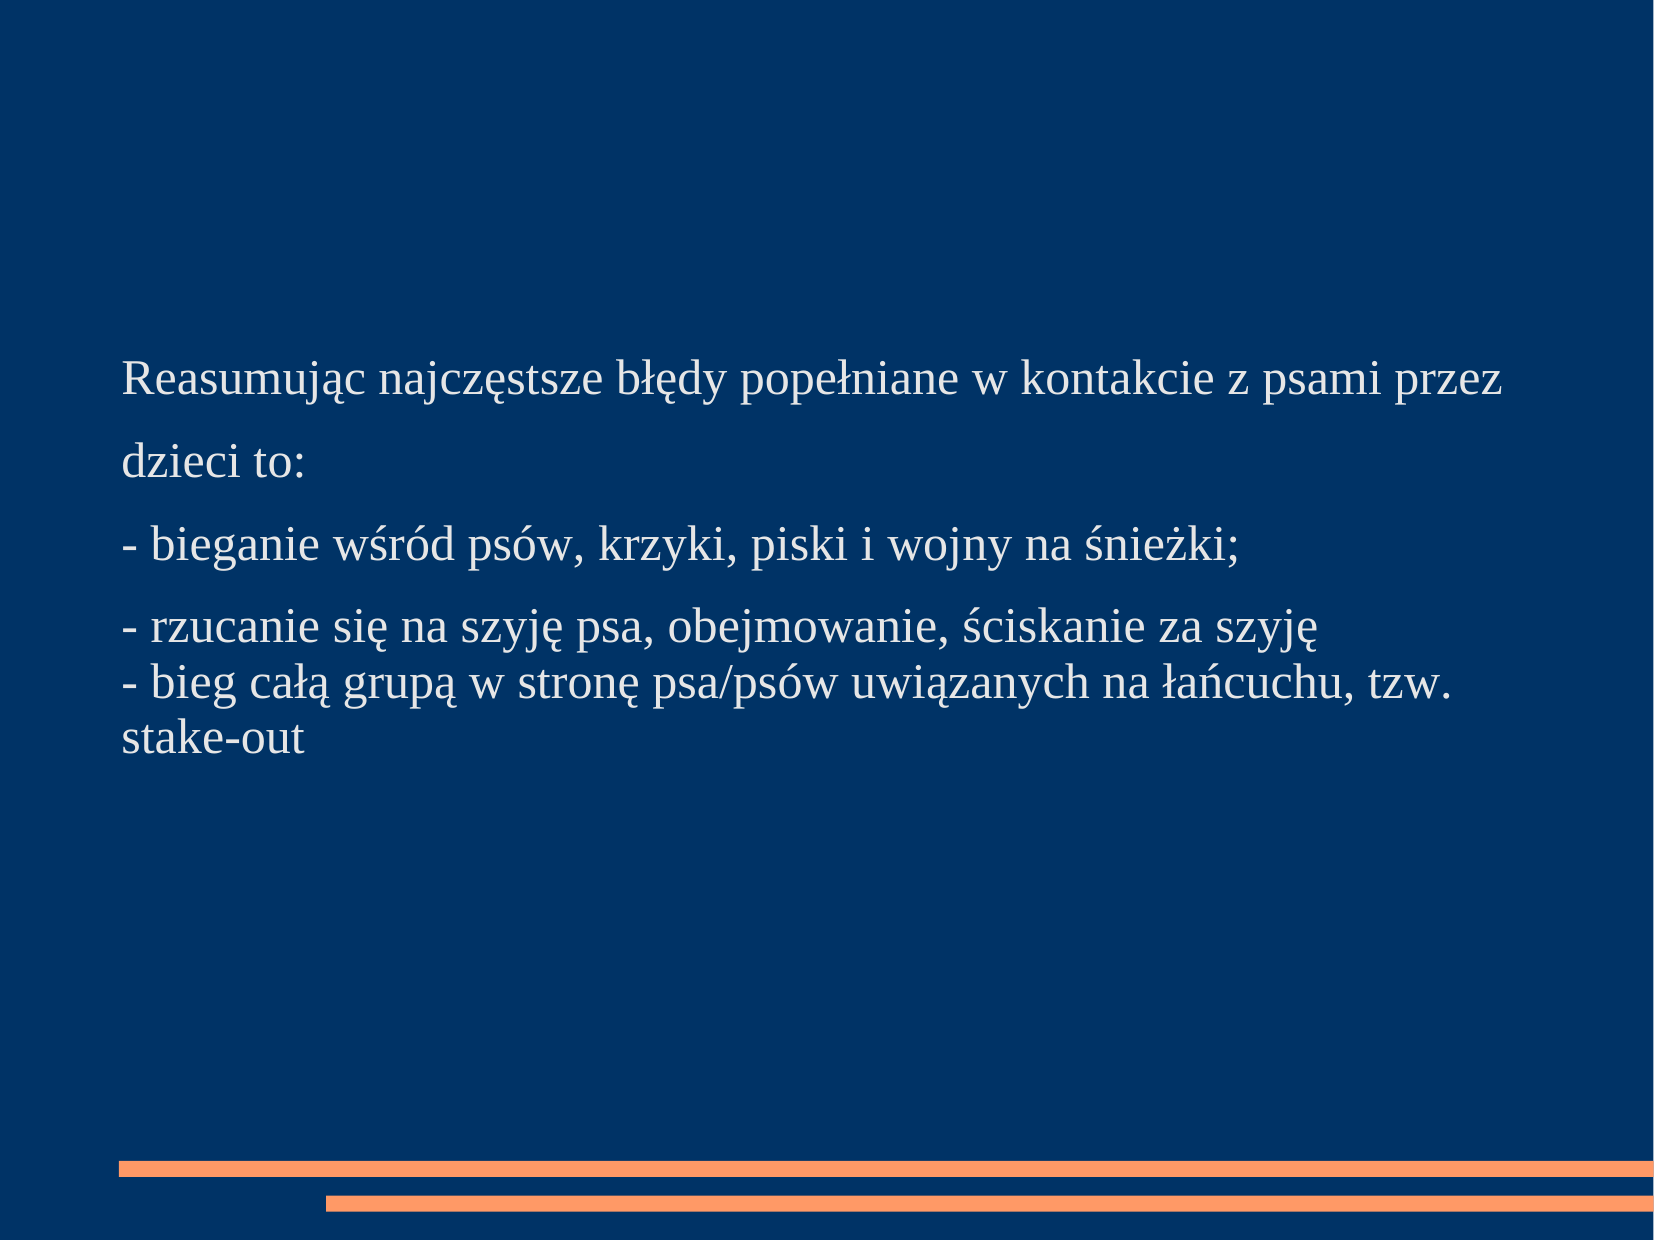

#
Reasumując najczęstsze błędy popełniane w kontakcie z psami przez dzieci to:
- bieganie wśród psów, krzyki, piski i wojny na śnieżki;
- rzucanie się na szyję psa, obejmowanie, ściskanie za szyję
- bieg całą grupą w stronę psa/psów uwiązanych na łańcuchu, tzw. stake-out